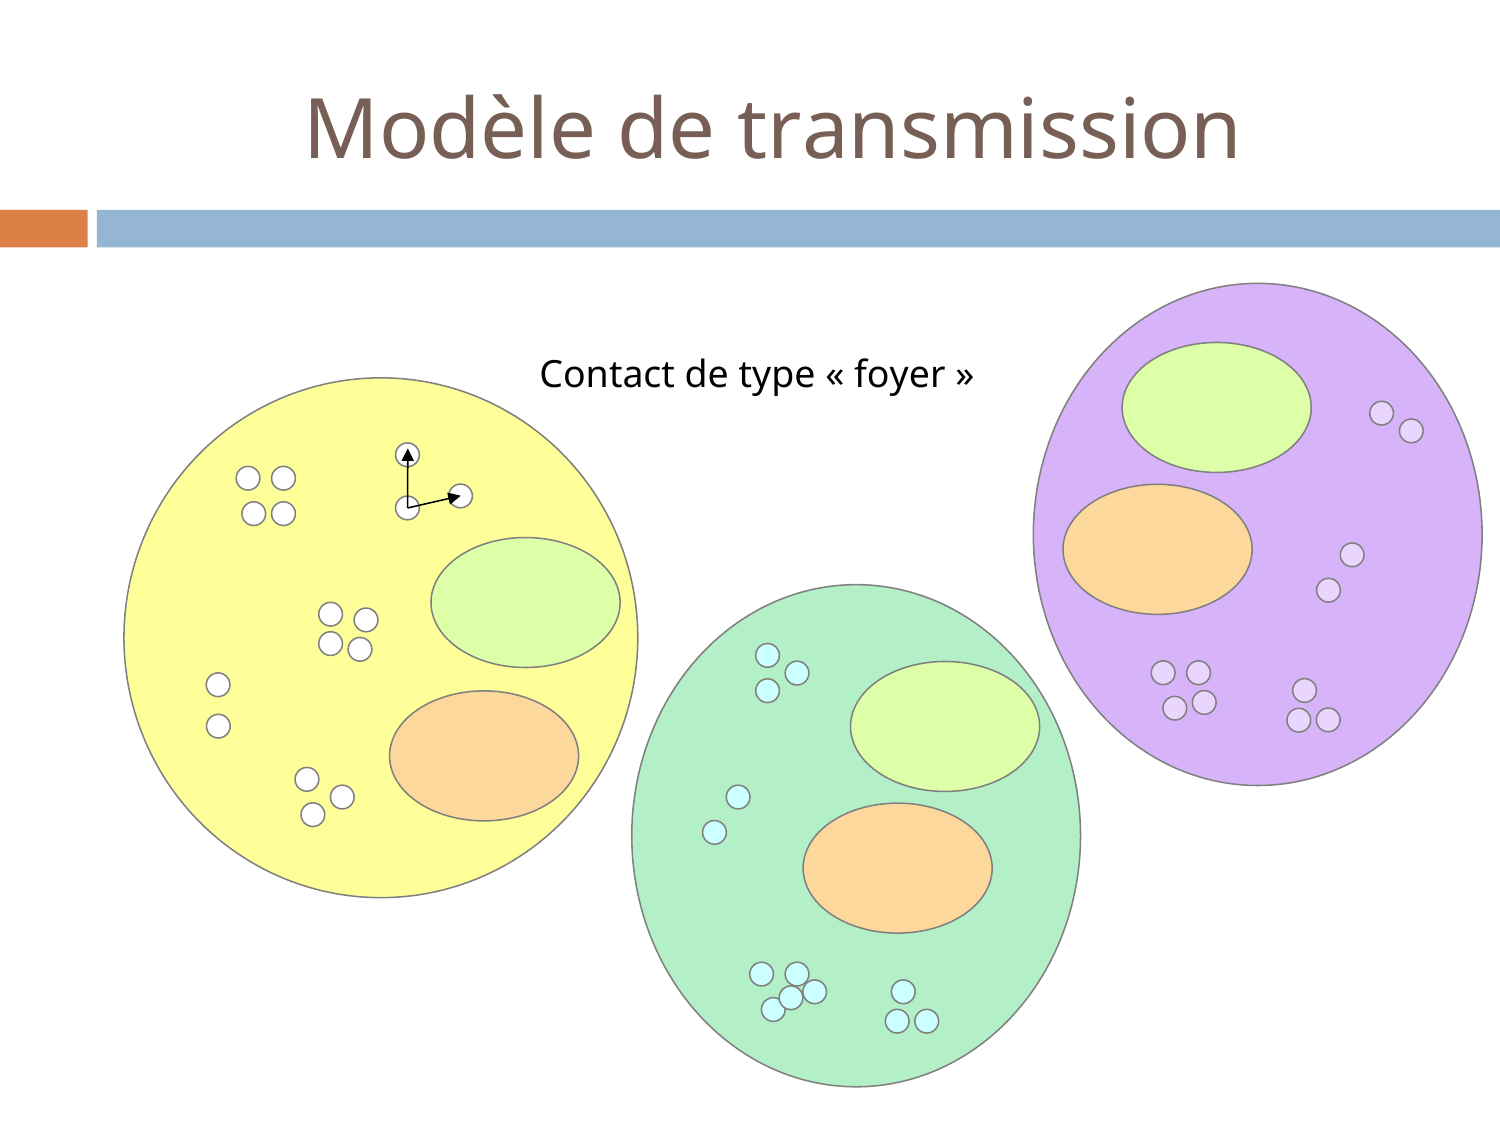

Modèle de transmission
Contact de type « foyer »